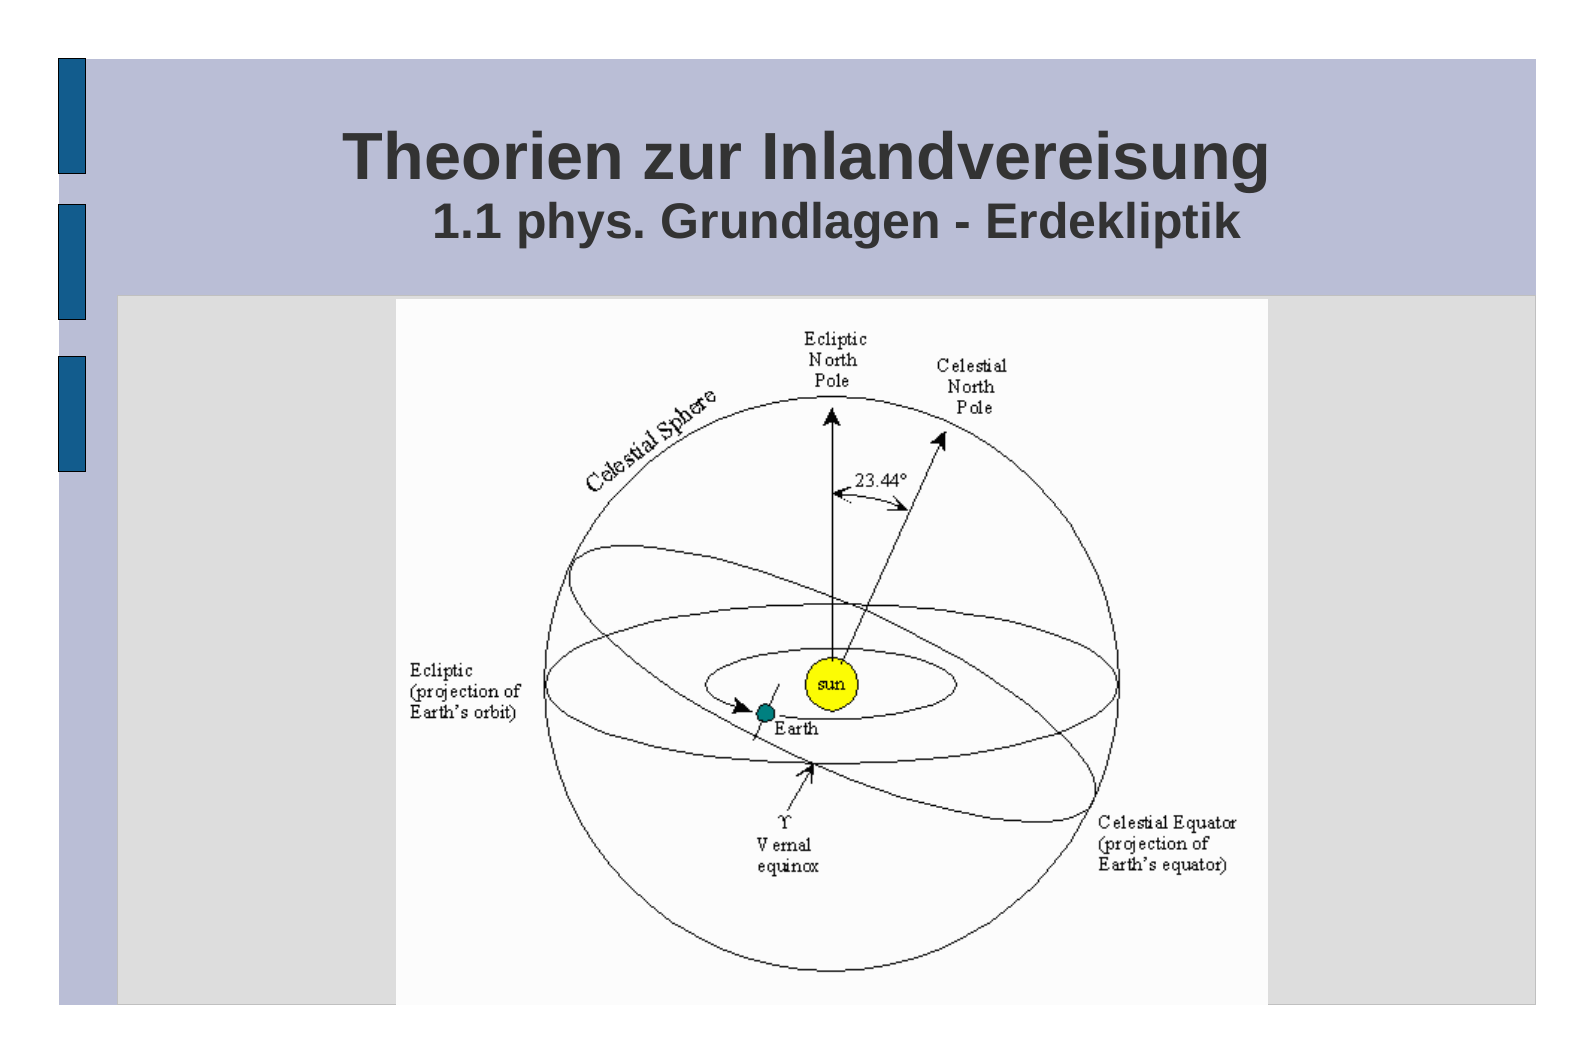

# Theorien zur Inlandvereisung 1.1 phys. Grundlagen - Erdekliptik